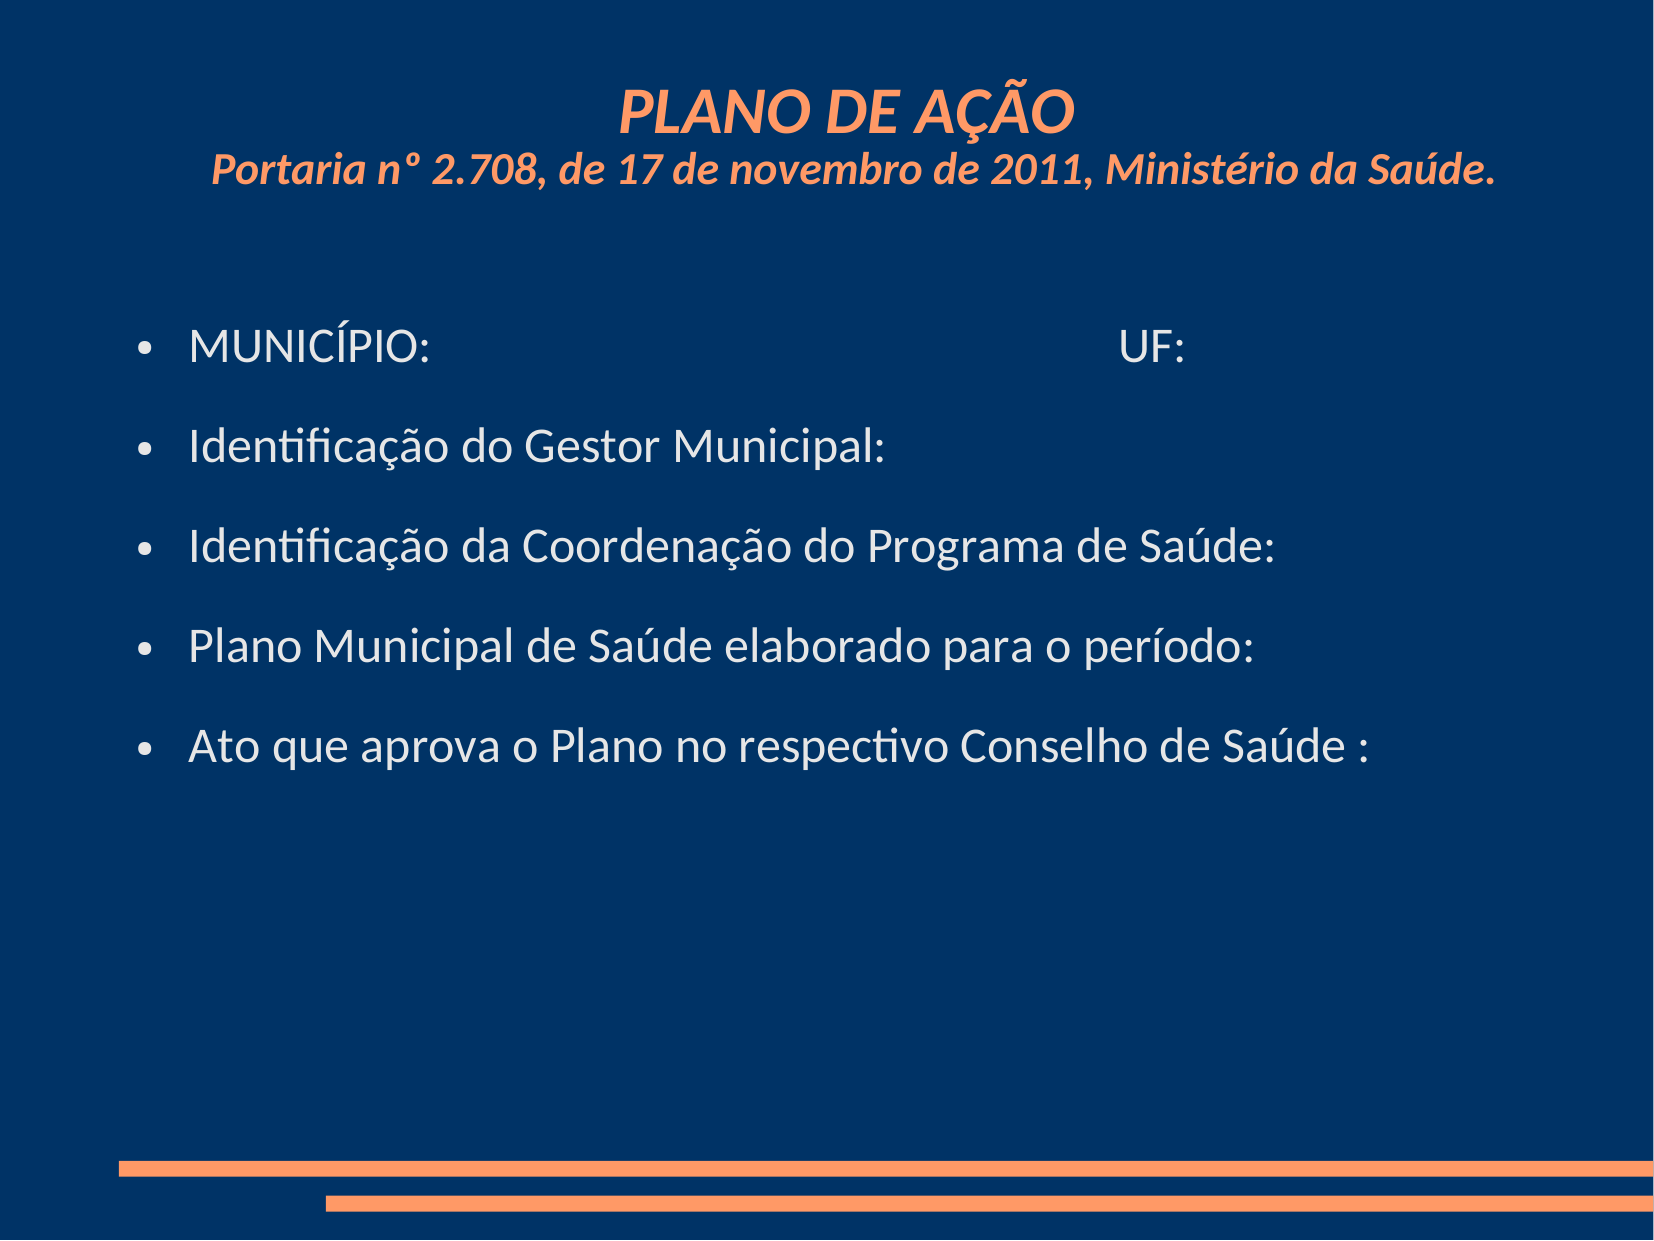

# PLANO DE AÇÃO Portaria nº 2.708, de 17 de novembro de 2011, Ministério da Saúde.
MUNICÍPIO: UF:
Identificação do Gestor Municipal:
Identificação da Coordenação do Programa de Saúde:
Plano Municipal de Saúde elaborado para o período:
Ato que aprova o Plano no respectivo Conselho de Saúde :